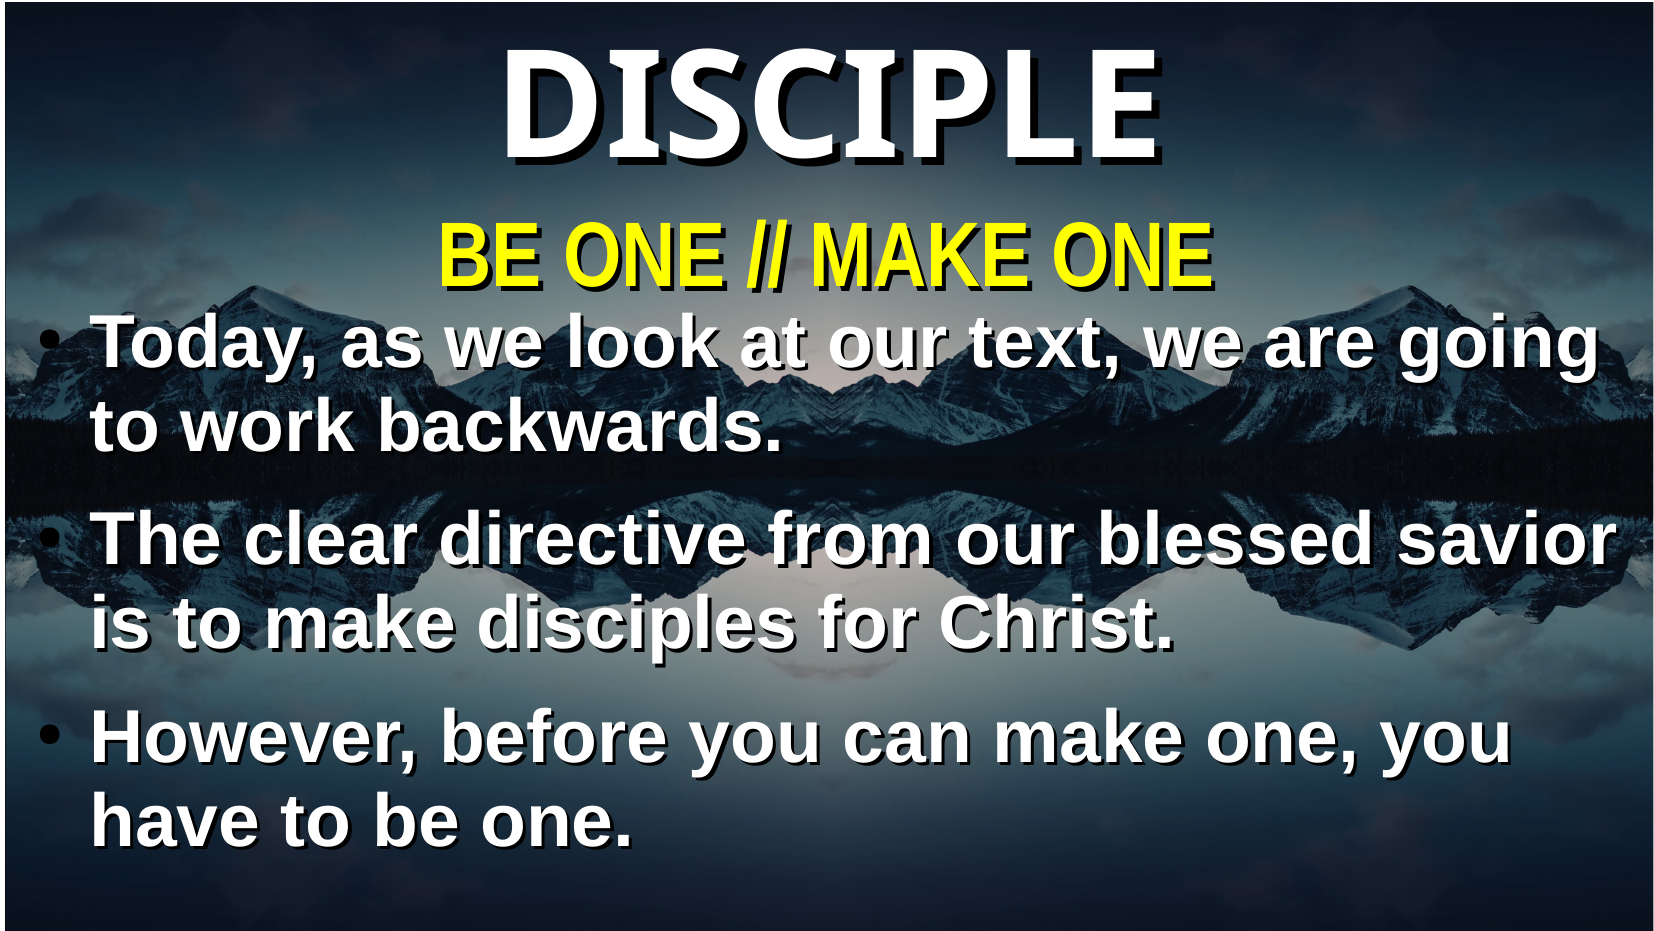

# DISCIPLE BE ONE // MAKE ONE
Today, as we look at our text, we are going to work backwards.
The clear directive from our blessed savior is to make disciples for Christ.
However, before you can make one, you have to be one.